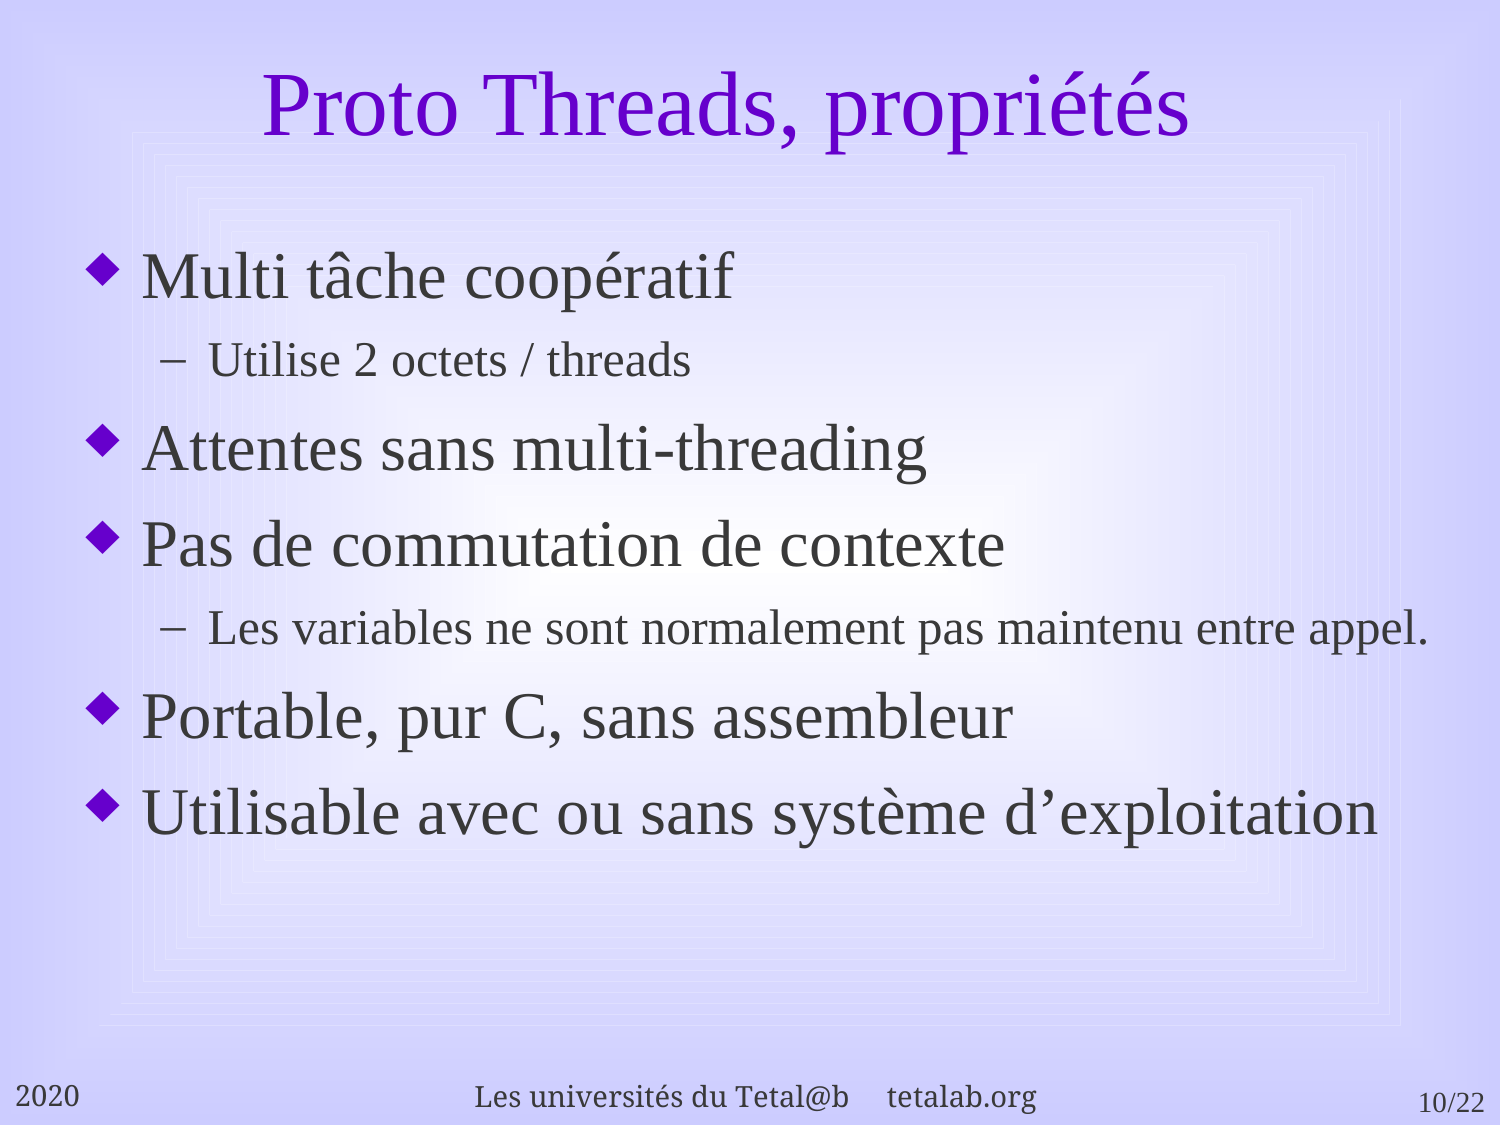

# Proto Threads, propriétés
Multi tâche coopératif
Utilise 2 octets / threads
Attentes sans multi-threading
Pas de commutation de contexte
Les variables ne sont normalement pas maintenu entre appel.
Portable, pur C, sans assembleur
Utilisable avec ou sans système d’exploitation
2020
Les universités du Tetal@b tetalab.org
10